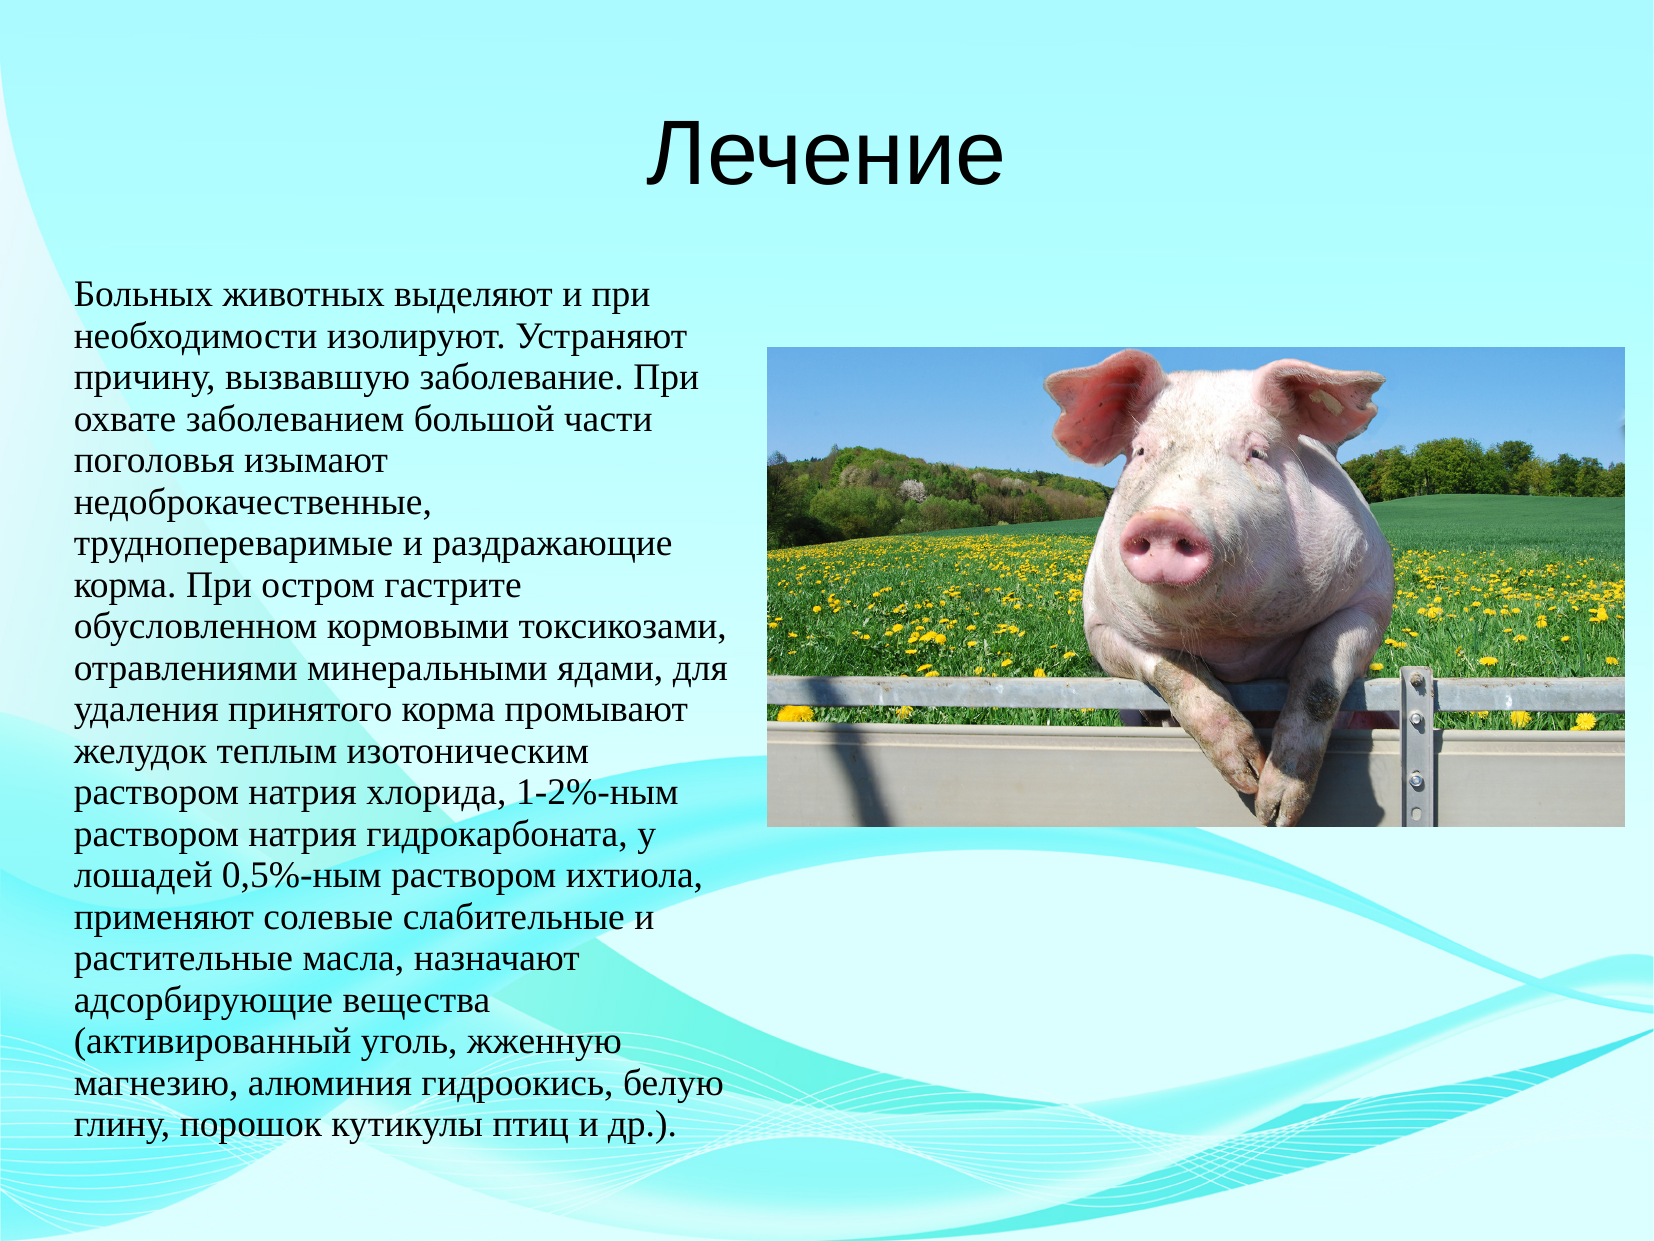

# Лечение
Больных животных выделяют и при необходимости изолируют. Устраняют причину, вызвавшую заболевание. При охвате заболеванием большой части поголовья изымают недоброкачественные, труднопереваримые и раздражающие корма. При остром гастрите обусловленном кормовыми токсикозами, отравлениями минеральными ядами, для удаления принятого корма промывают желудок теплым изотоническим раствором натрия хлорида, 1-2%-ным раствором натрия гидрокарбоната, у лошадей 0,5%-ным раствором ихтиола, применяют солевые слабительные и растительные масла, назначают адсорбирующие вещества (активированный уголь, жженную магнезию, алюминия гидроокись, белую глину, порошок кутикулы птиц и др.).